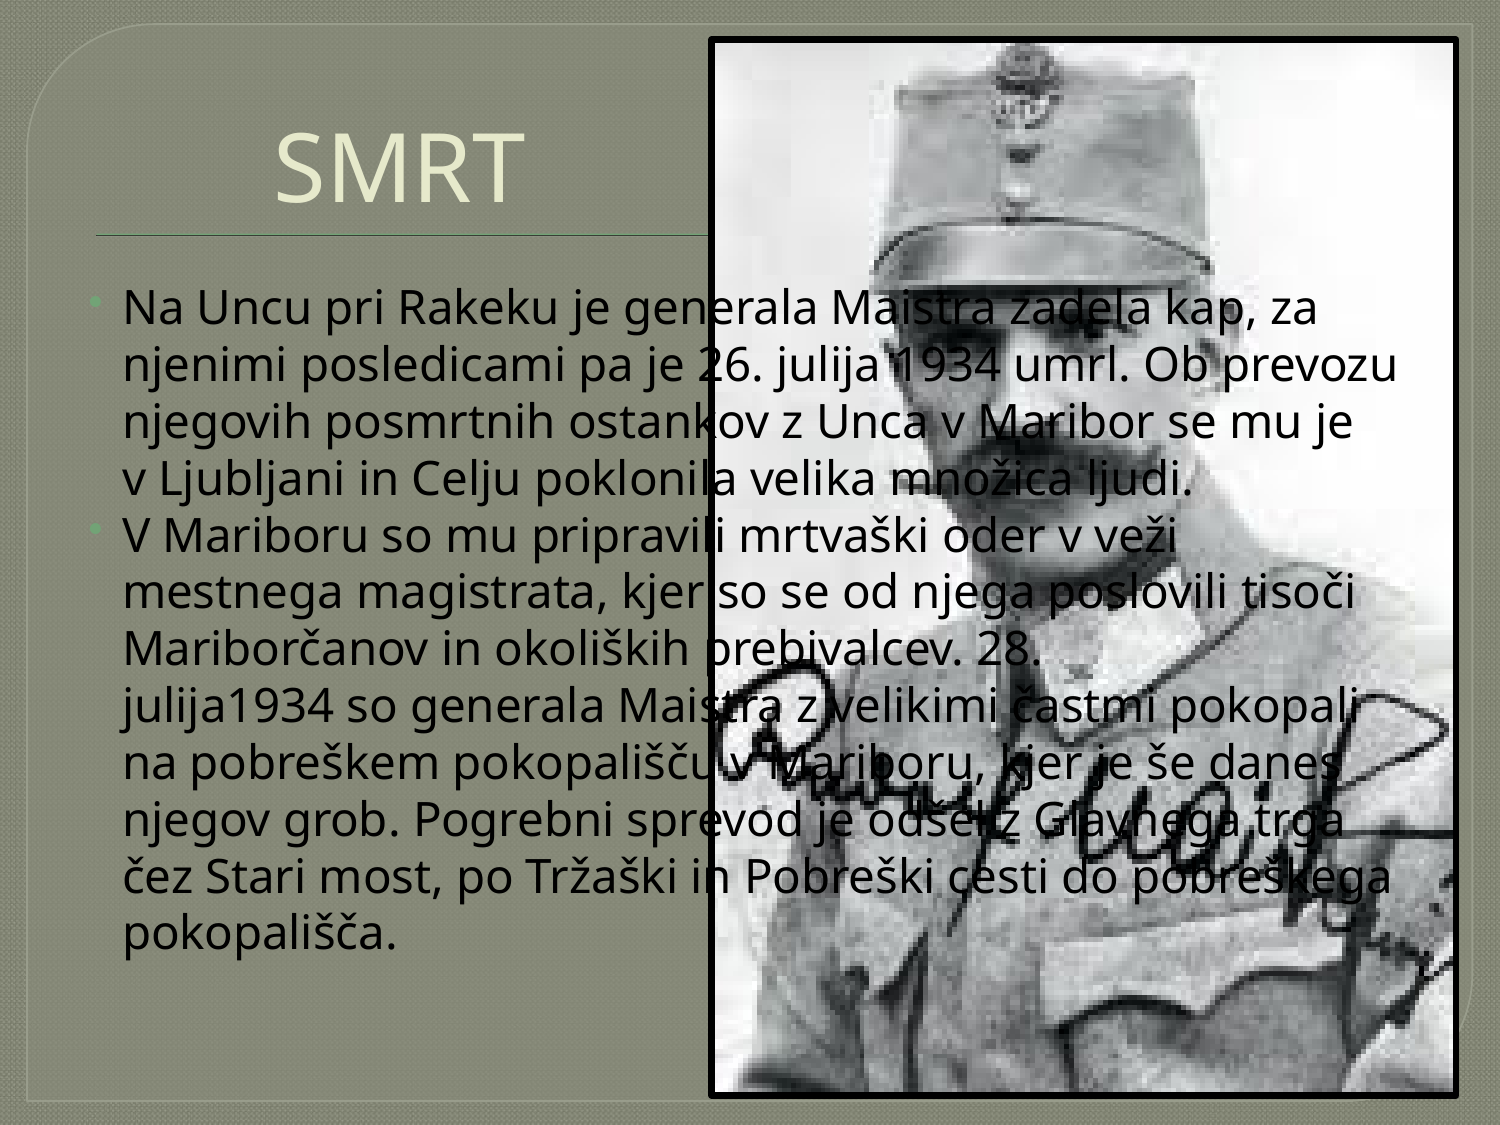

# SMRT
Na Uncu pri Rakeku je generala Maistra zadela kap, za njenimi posledicami pa je 26. julija 1934 umrl. Ob prevozu njegovih posmrtnih ostankov z Unca v Maribor se mu je v Ljubljani in Celju poklonila velika množica ljudi.
V Mariboru so mu pripravili mrtvaški oder v veži mestnega magistrata, kjer so se od njega poslovili tisoči Mariborčanov in okoliških prebivalcev. 28. julija1934 so generala Maistra z velikimi častmi pokopali na pobreškem pokopališču v Mariboru, kjer je še danes njegov grob. Pogrebni sprevod je odšel z Glavnega trga čez Stari most, po Tržaški in Pobreški cesti do pobreškega pokopališča.